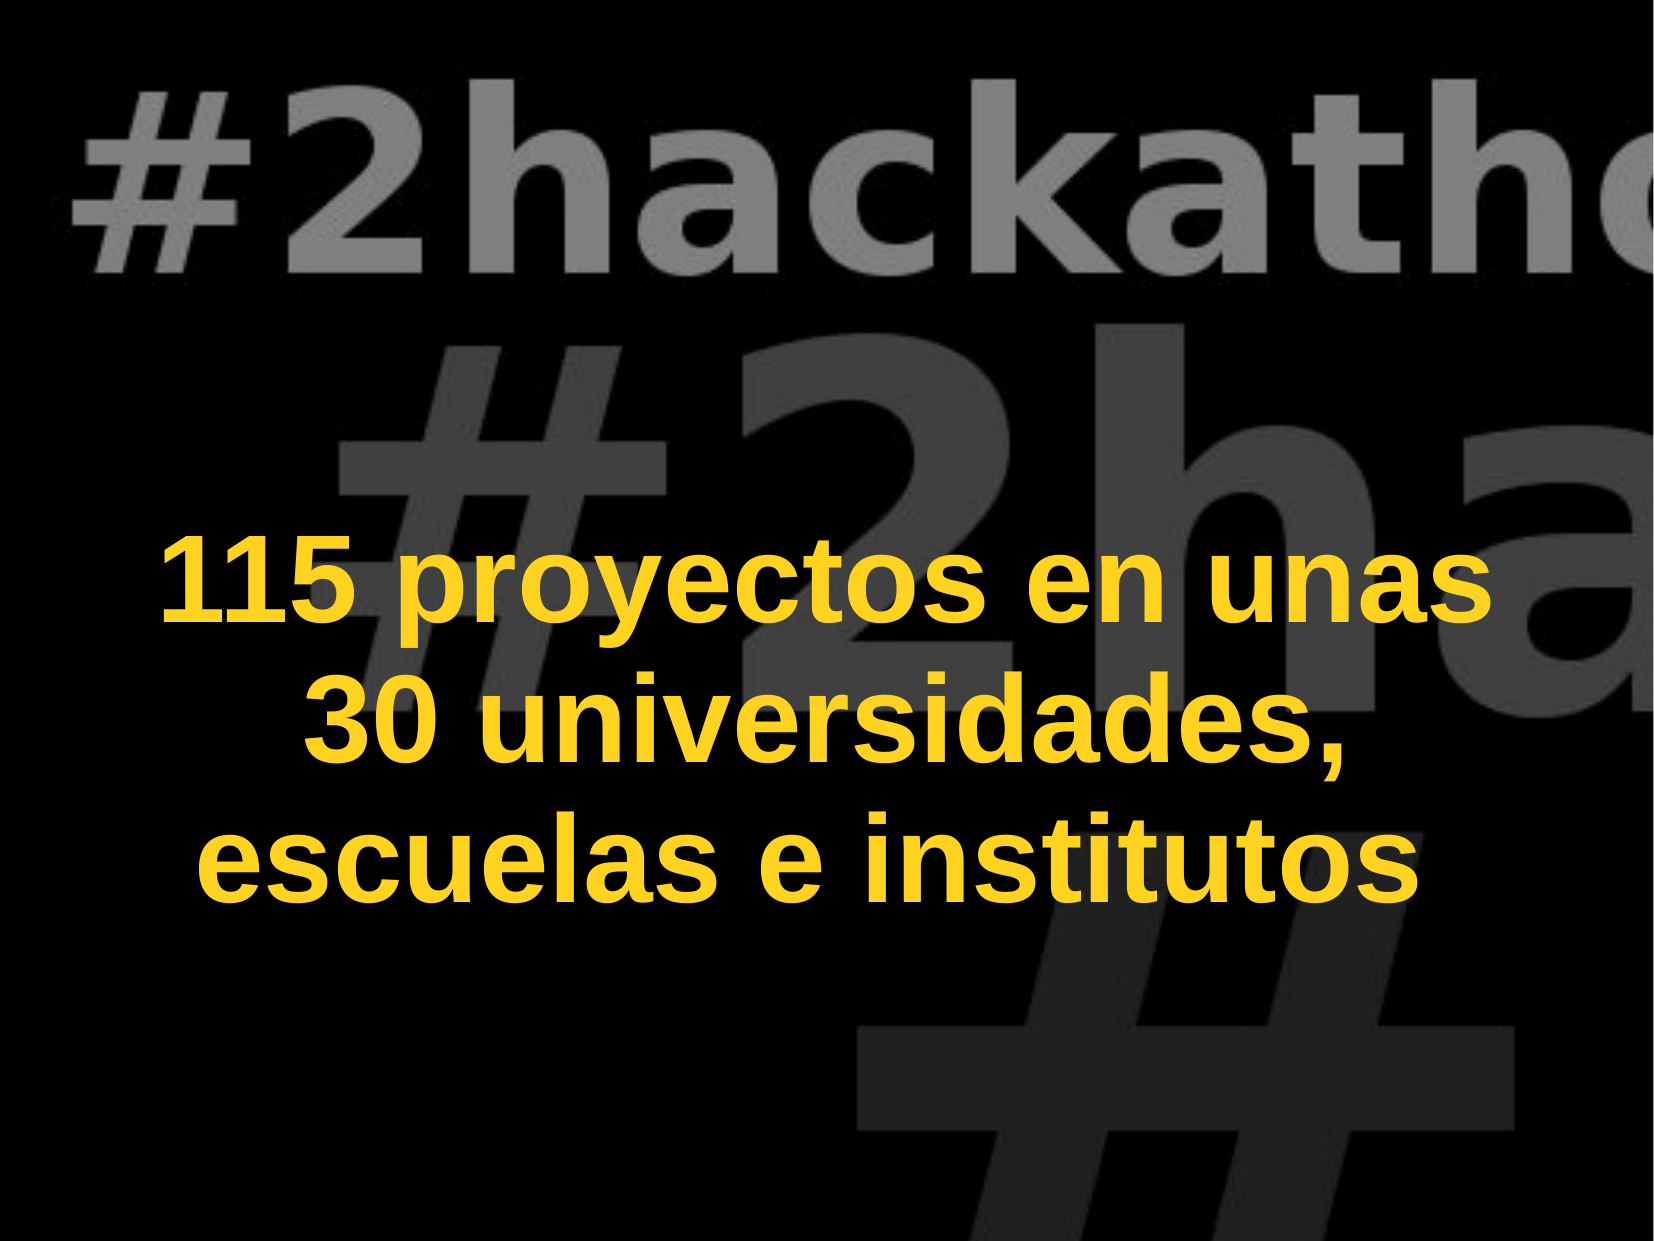

# 115 proyectos en unas 30 universidades, escuelas e institutos